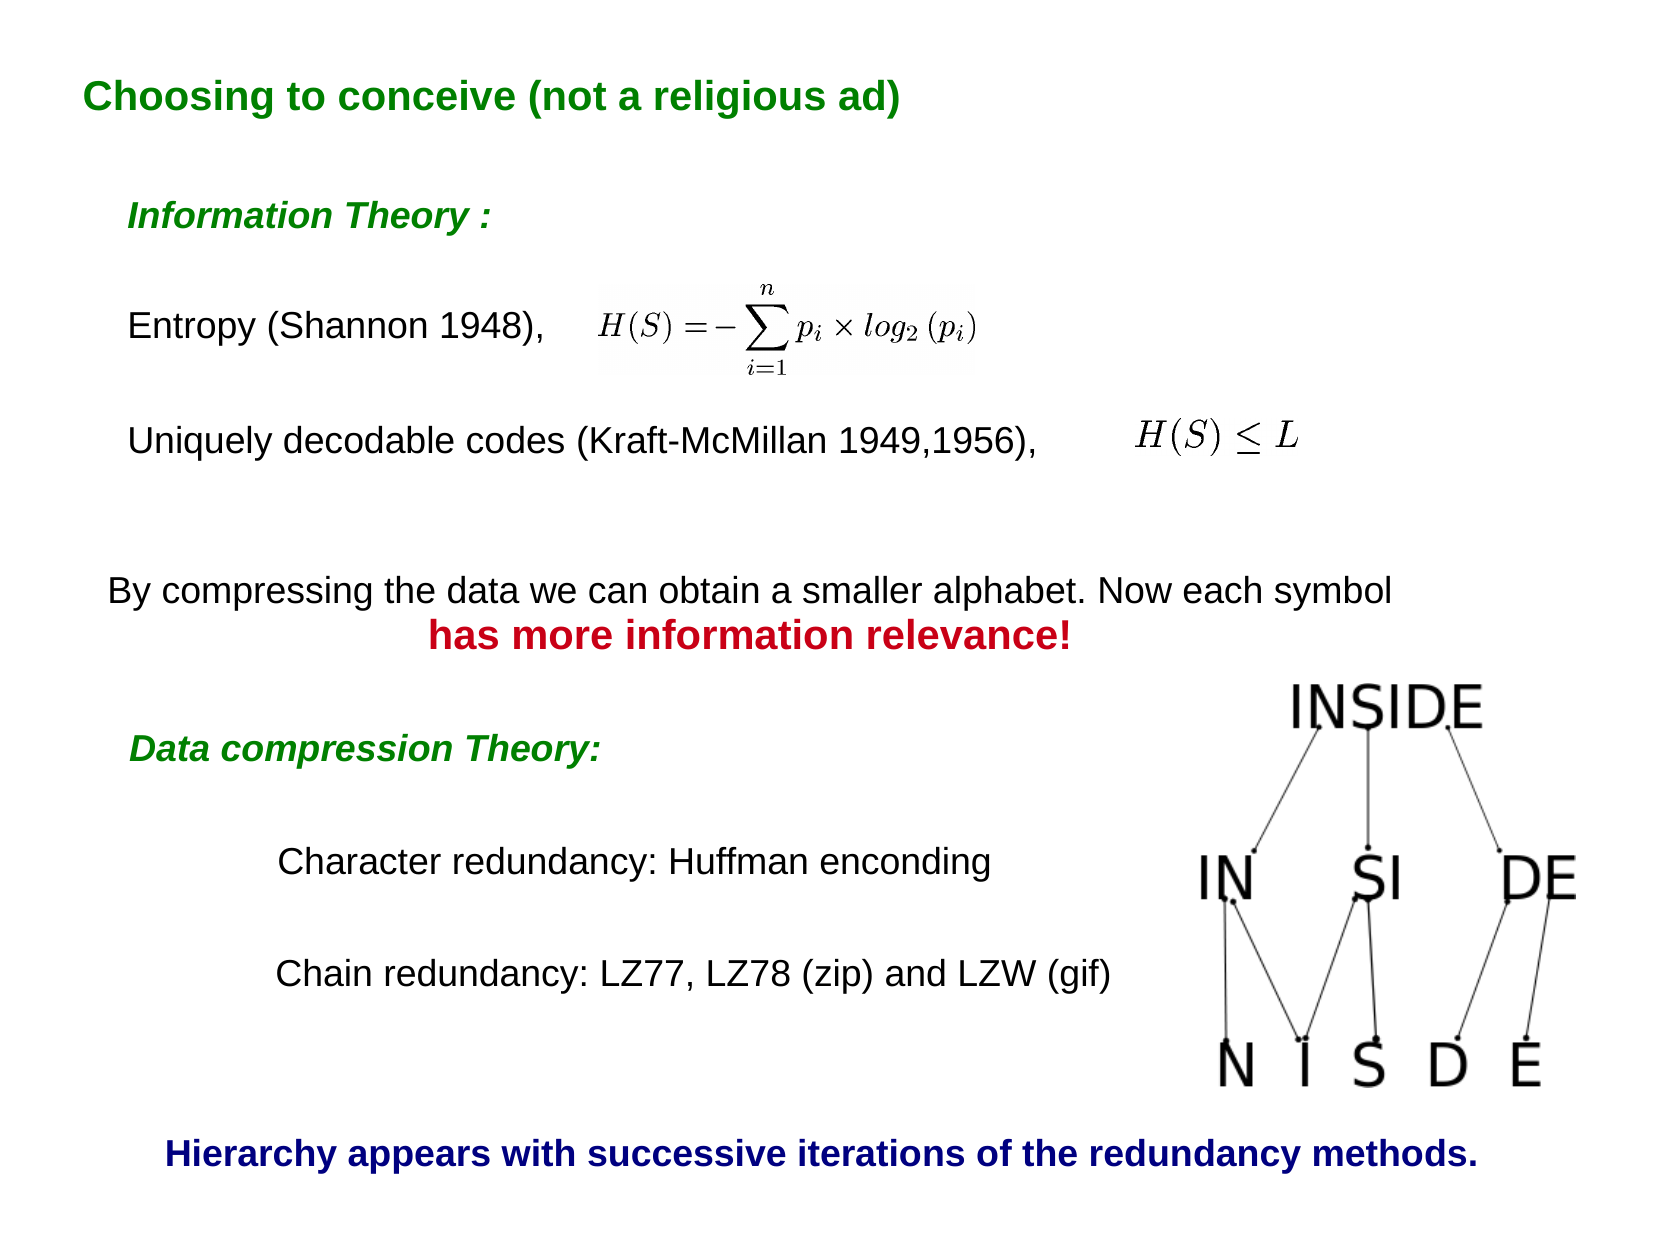

# Choosing to conceive (not a religious ad)
Information Theory :
Entropy (Shannon 1948),
Uniquely decodable codes (Kraft-McMillan 1949,1956),
By compressing the data we can obtain a smaller alphabet. Now each symbol
has more information relevance!
Data compression Theory:
Character redundancy: Huffman enconding
Chain redundancy: LZ77, LZ78 (zip) and LZW (gif)
Hierarchy appears with successive iterations of the redundancy methods.